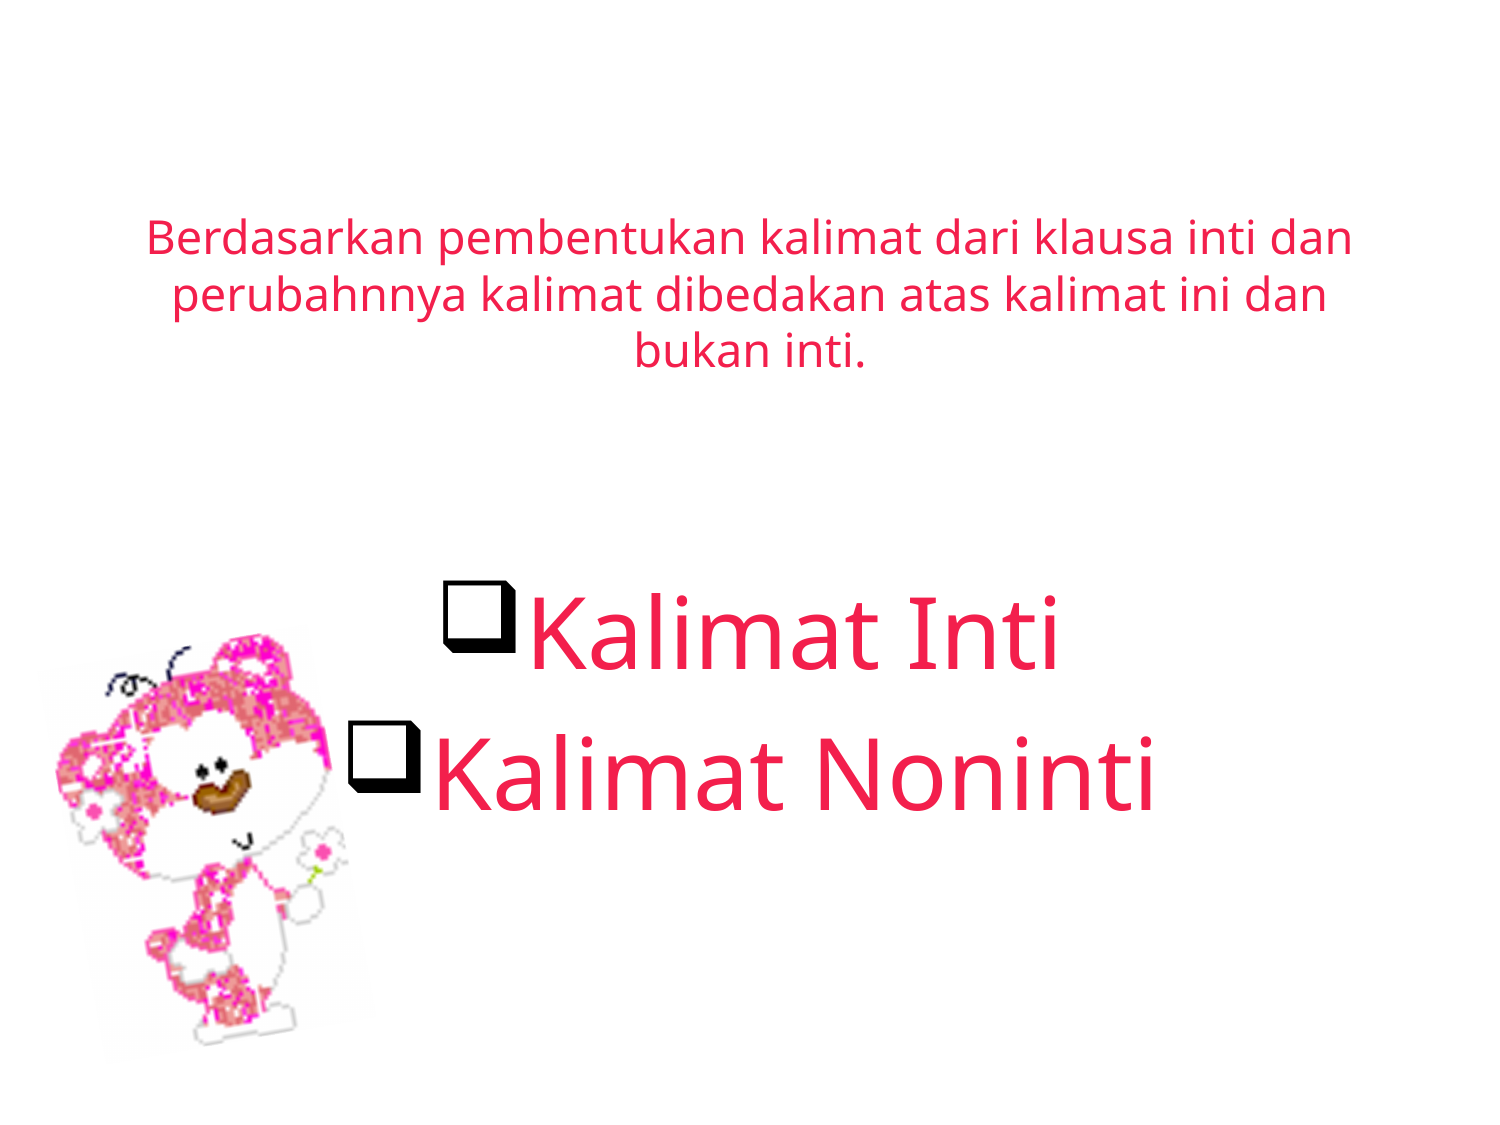

# Berdasarkan pembentukan kalimat dari klausa inti dan perubahnnya kalimat dibedakan atas kalimat ini dan bukan inti.
Kalimat Inti
Kalimat Noninti